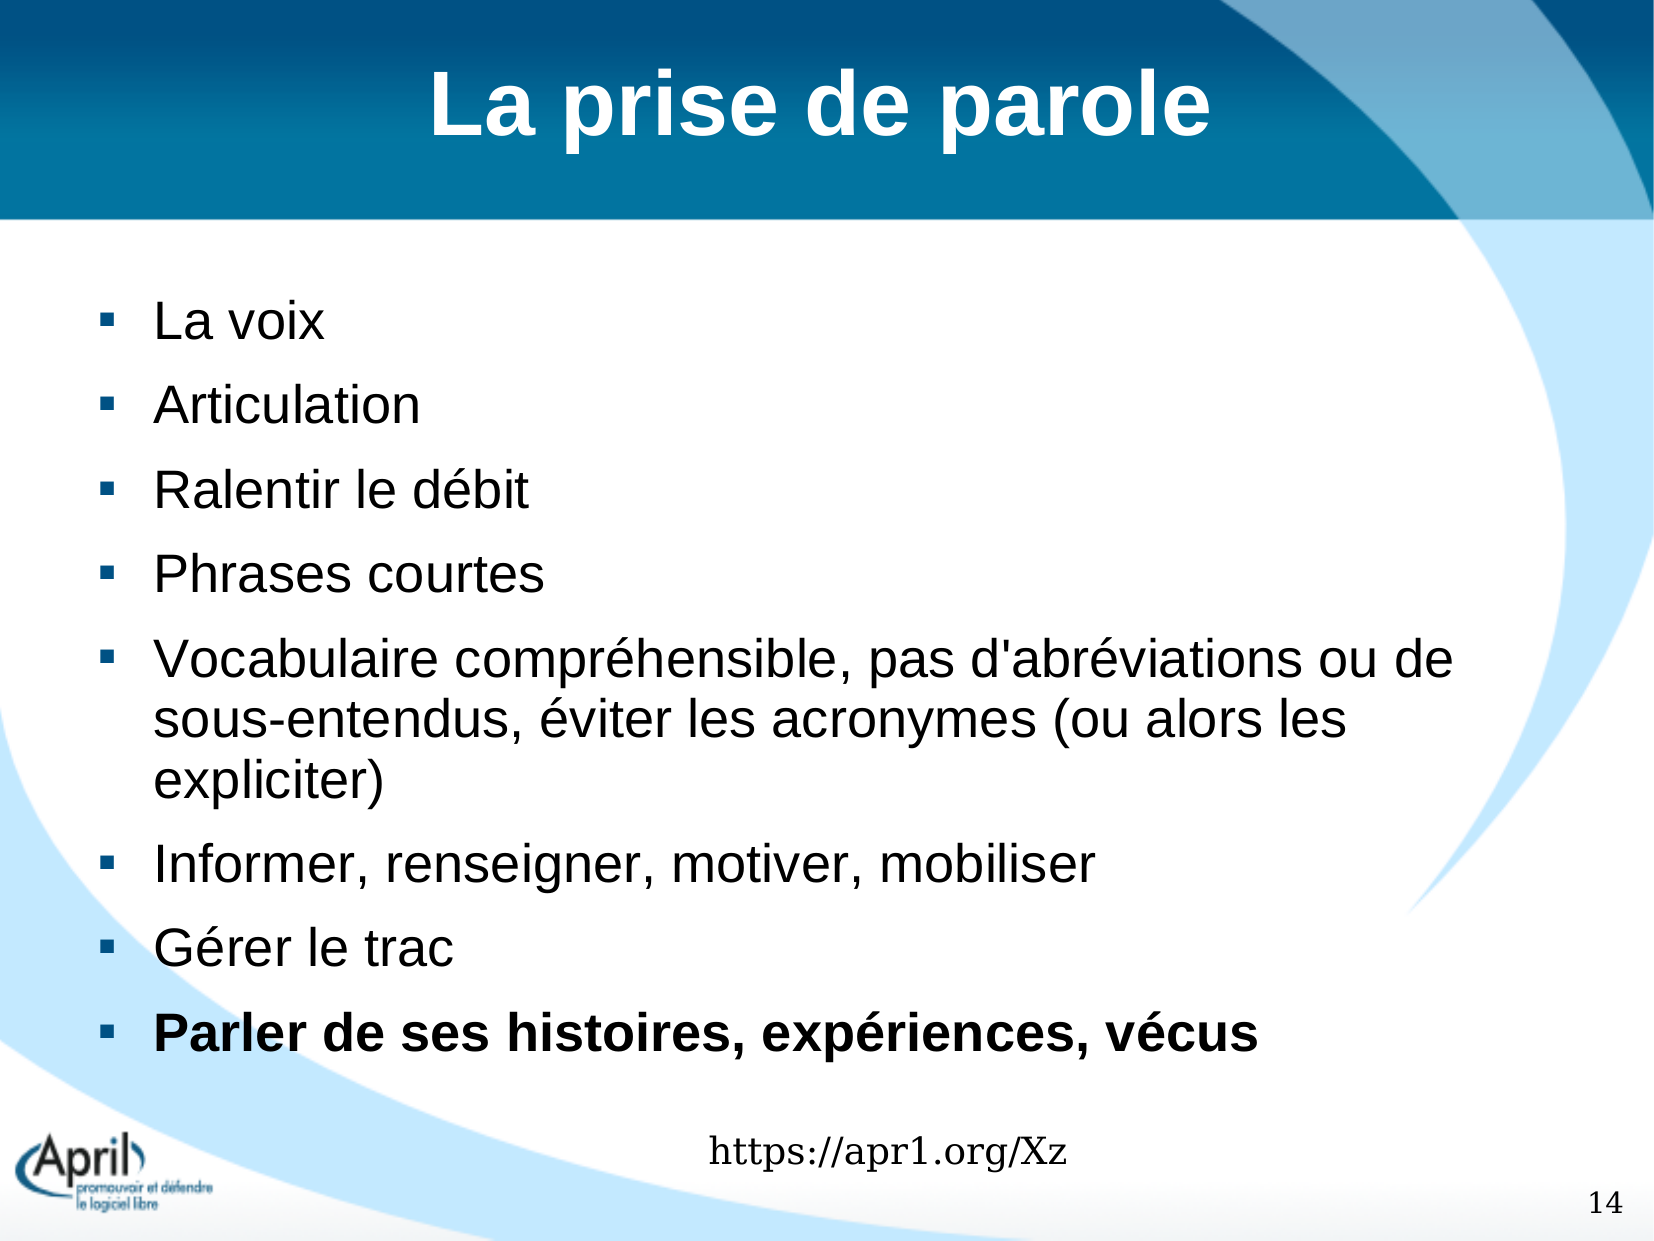

# La prise de parole
La voix
Articulation
Ralentir le débit
Phrases courtes
Vocabulaire compréhensible, pas d'abréviations ou de sous-entendus, éviter les acronymes (ou alors les expliciter)
Informer, renseigner, motiver, mobiliser
Gérer le trac
Parler de ses histoires, expériences, vécus
14